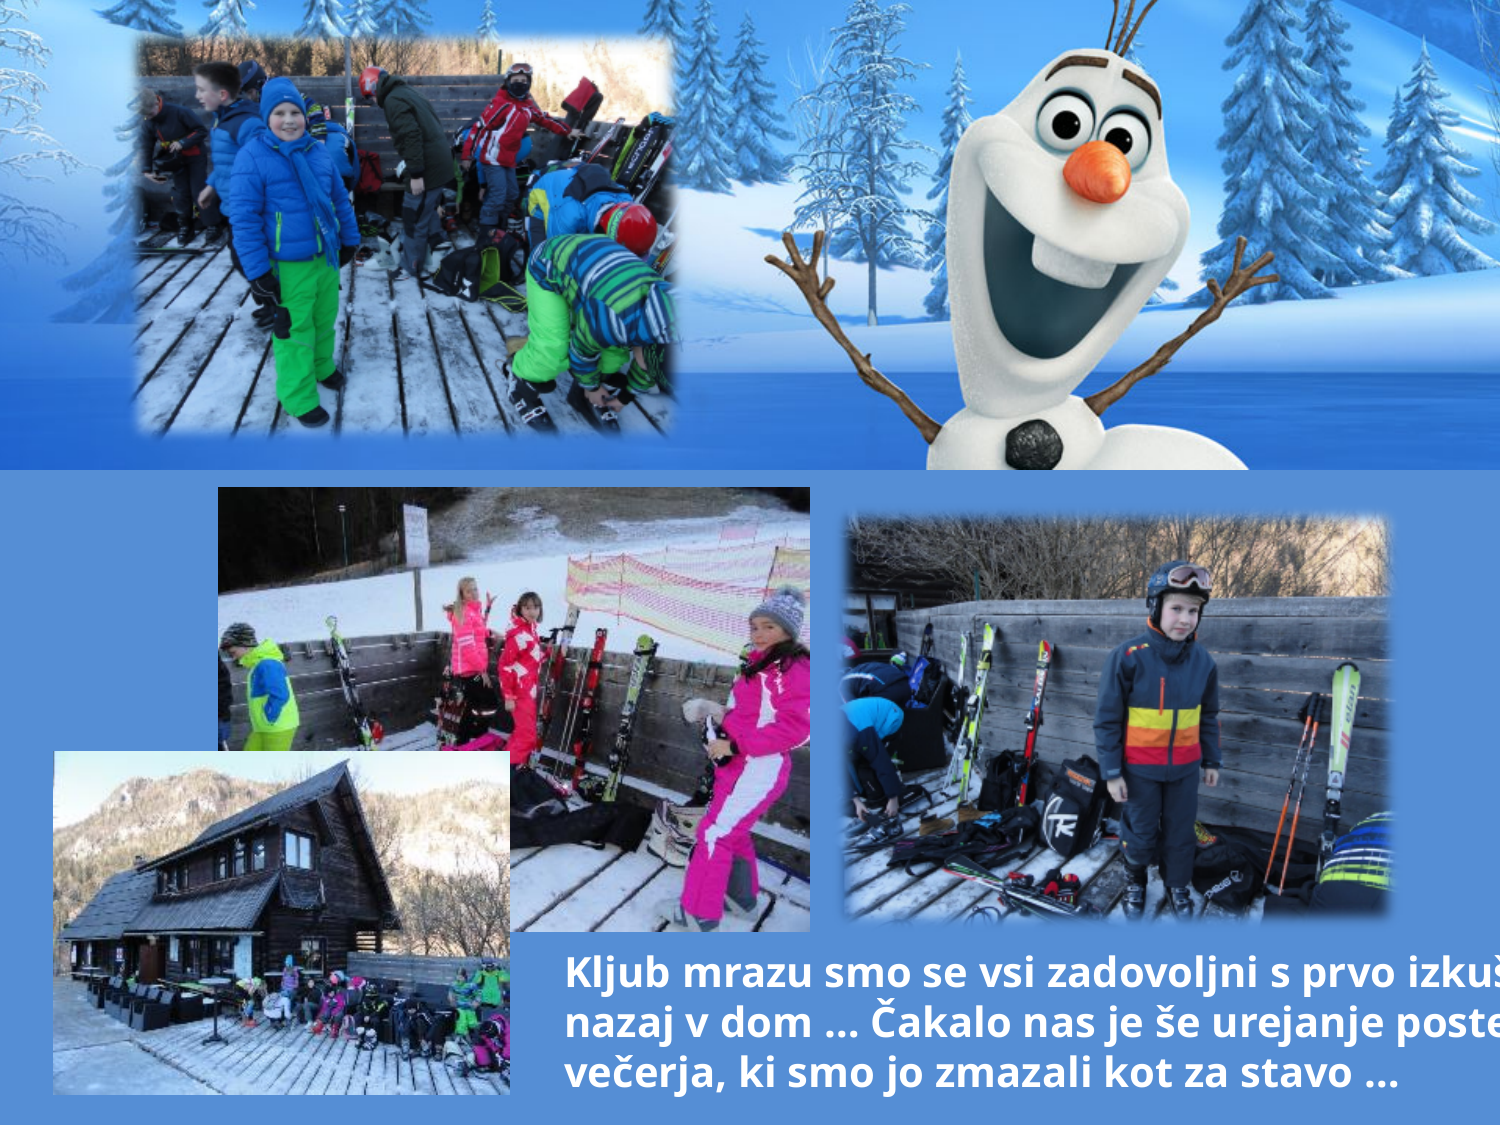

Kljub mrazu smo se vsi zadovoljni s prvo izkušnjo odpravili
nazaj v dom … Čakalo nas je še urejanje postelj ter SLASTNA
večerja, ki smo jo zmazali kot za stavo …